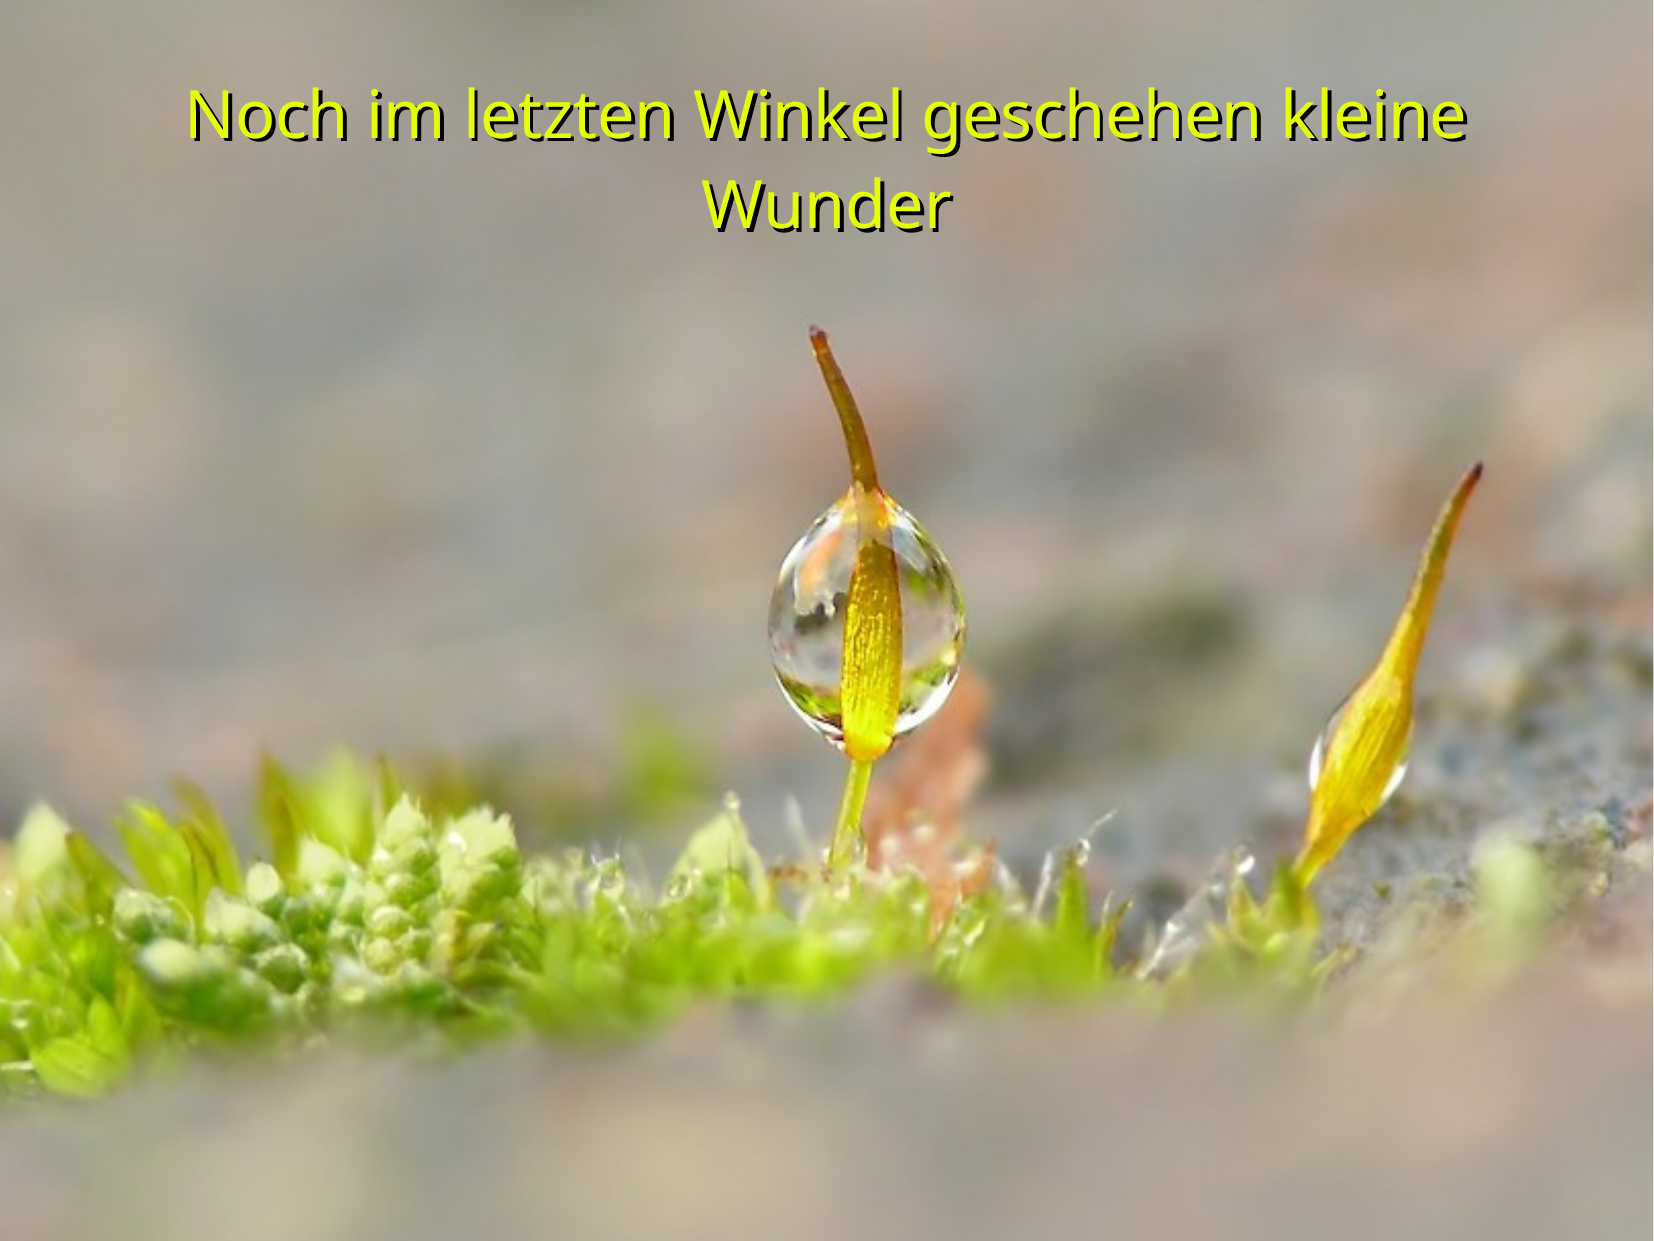

# Noch im letzten Winkel geschehen kleine Wunder